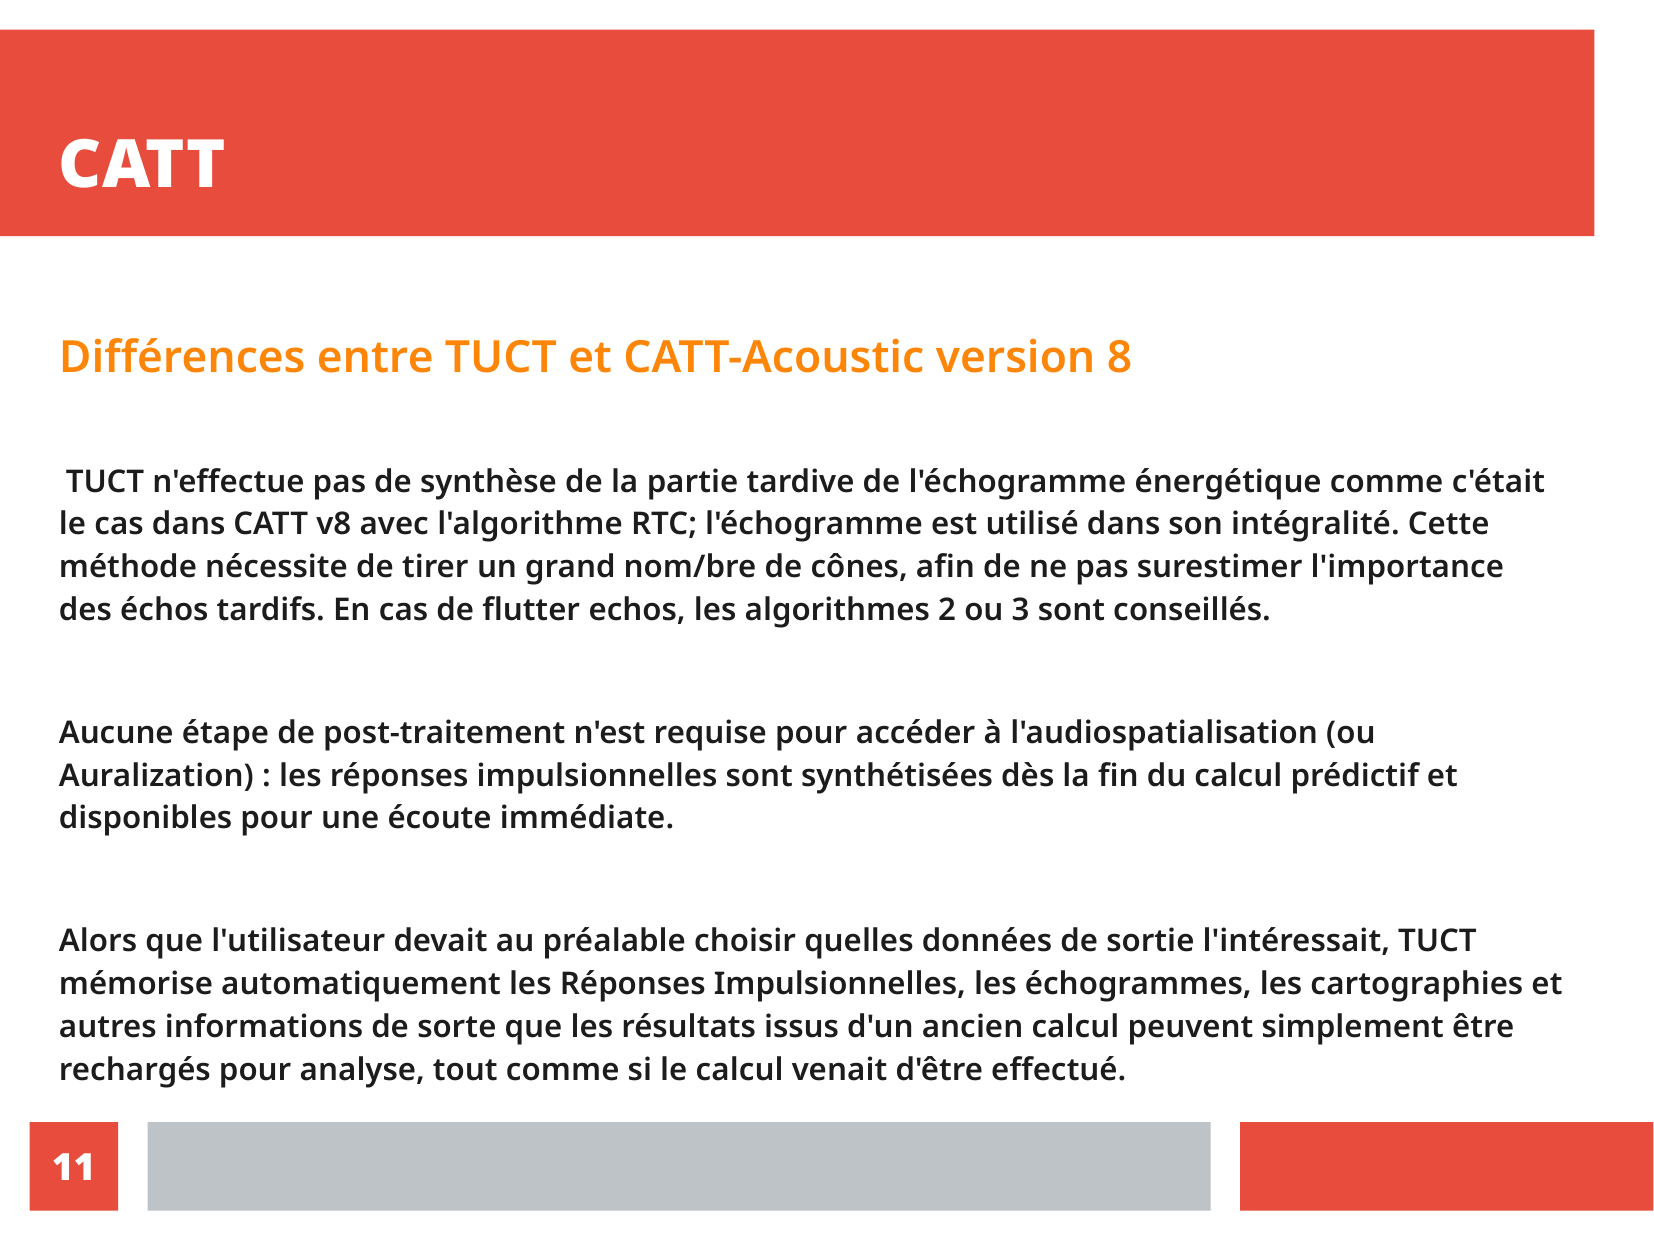

# CATT
Différences entre TUCT et CATT-Acoustic version 8
 TUCT n'effectue pas de synthèse de la partie tardive de l'échogramme énergétique comme c'était le cas dans CATT v8 avec l'algorithme RTC; l'échogramme est utilisé dans son intégralité. Cette méthode nécessite de tirer un grand nom/bre de cônes, afin de ne pas surestimer l'importance des échos tardifs. En cas de flutter echos, les algorithmes 2 ou 3 sont conseillés.
Aucune étape de post-traitement n'est requise pour accéder à l'audiospatialisation (ou Auralization) : les réponses impulsionnelles sont synthétisées dès la fin du calcul prédictif et disponibles pour une écoute immédiate.
Alors que l'utilisateur devait au préalable choisir quelles données de sortie l'intéressait, TUCT mémorise automatiquement les Réponses Impulsionnelles, les échogrammes, les cartographies et autres informations de sorte que les résultats issus d'un ancien calcul peuvent simplement être rechargés pour analyse, tout comme si le calcul venait d'être effectué.
11